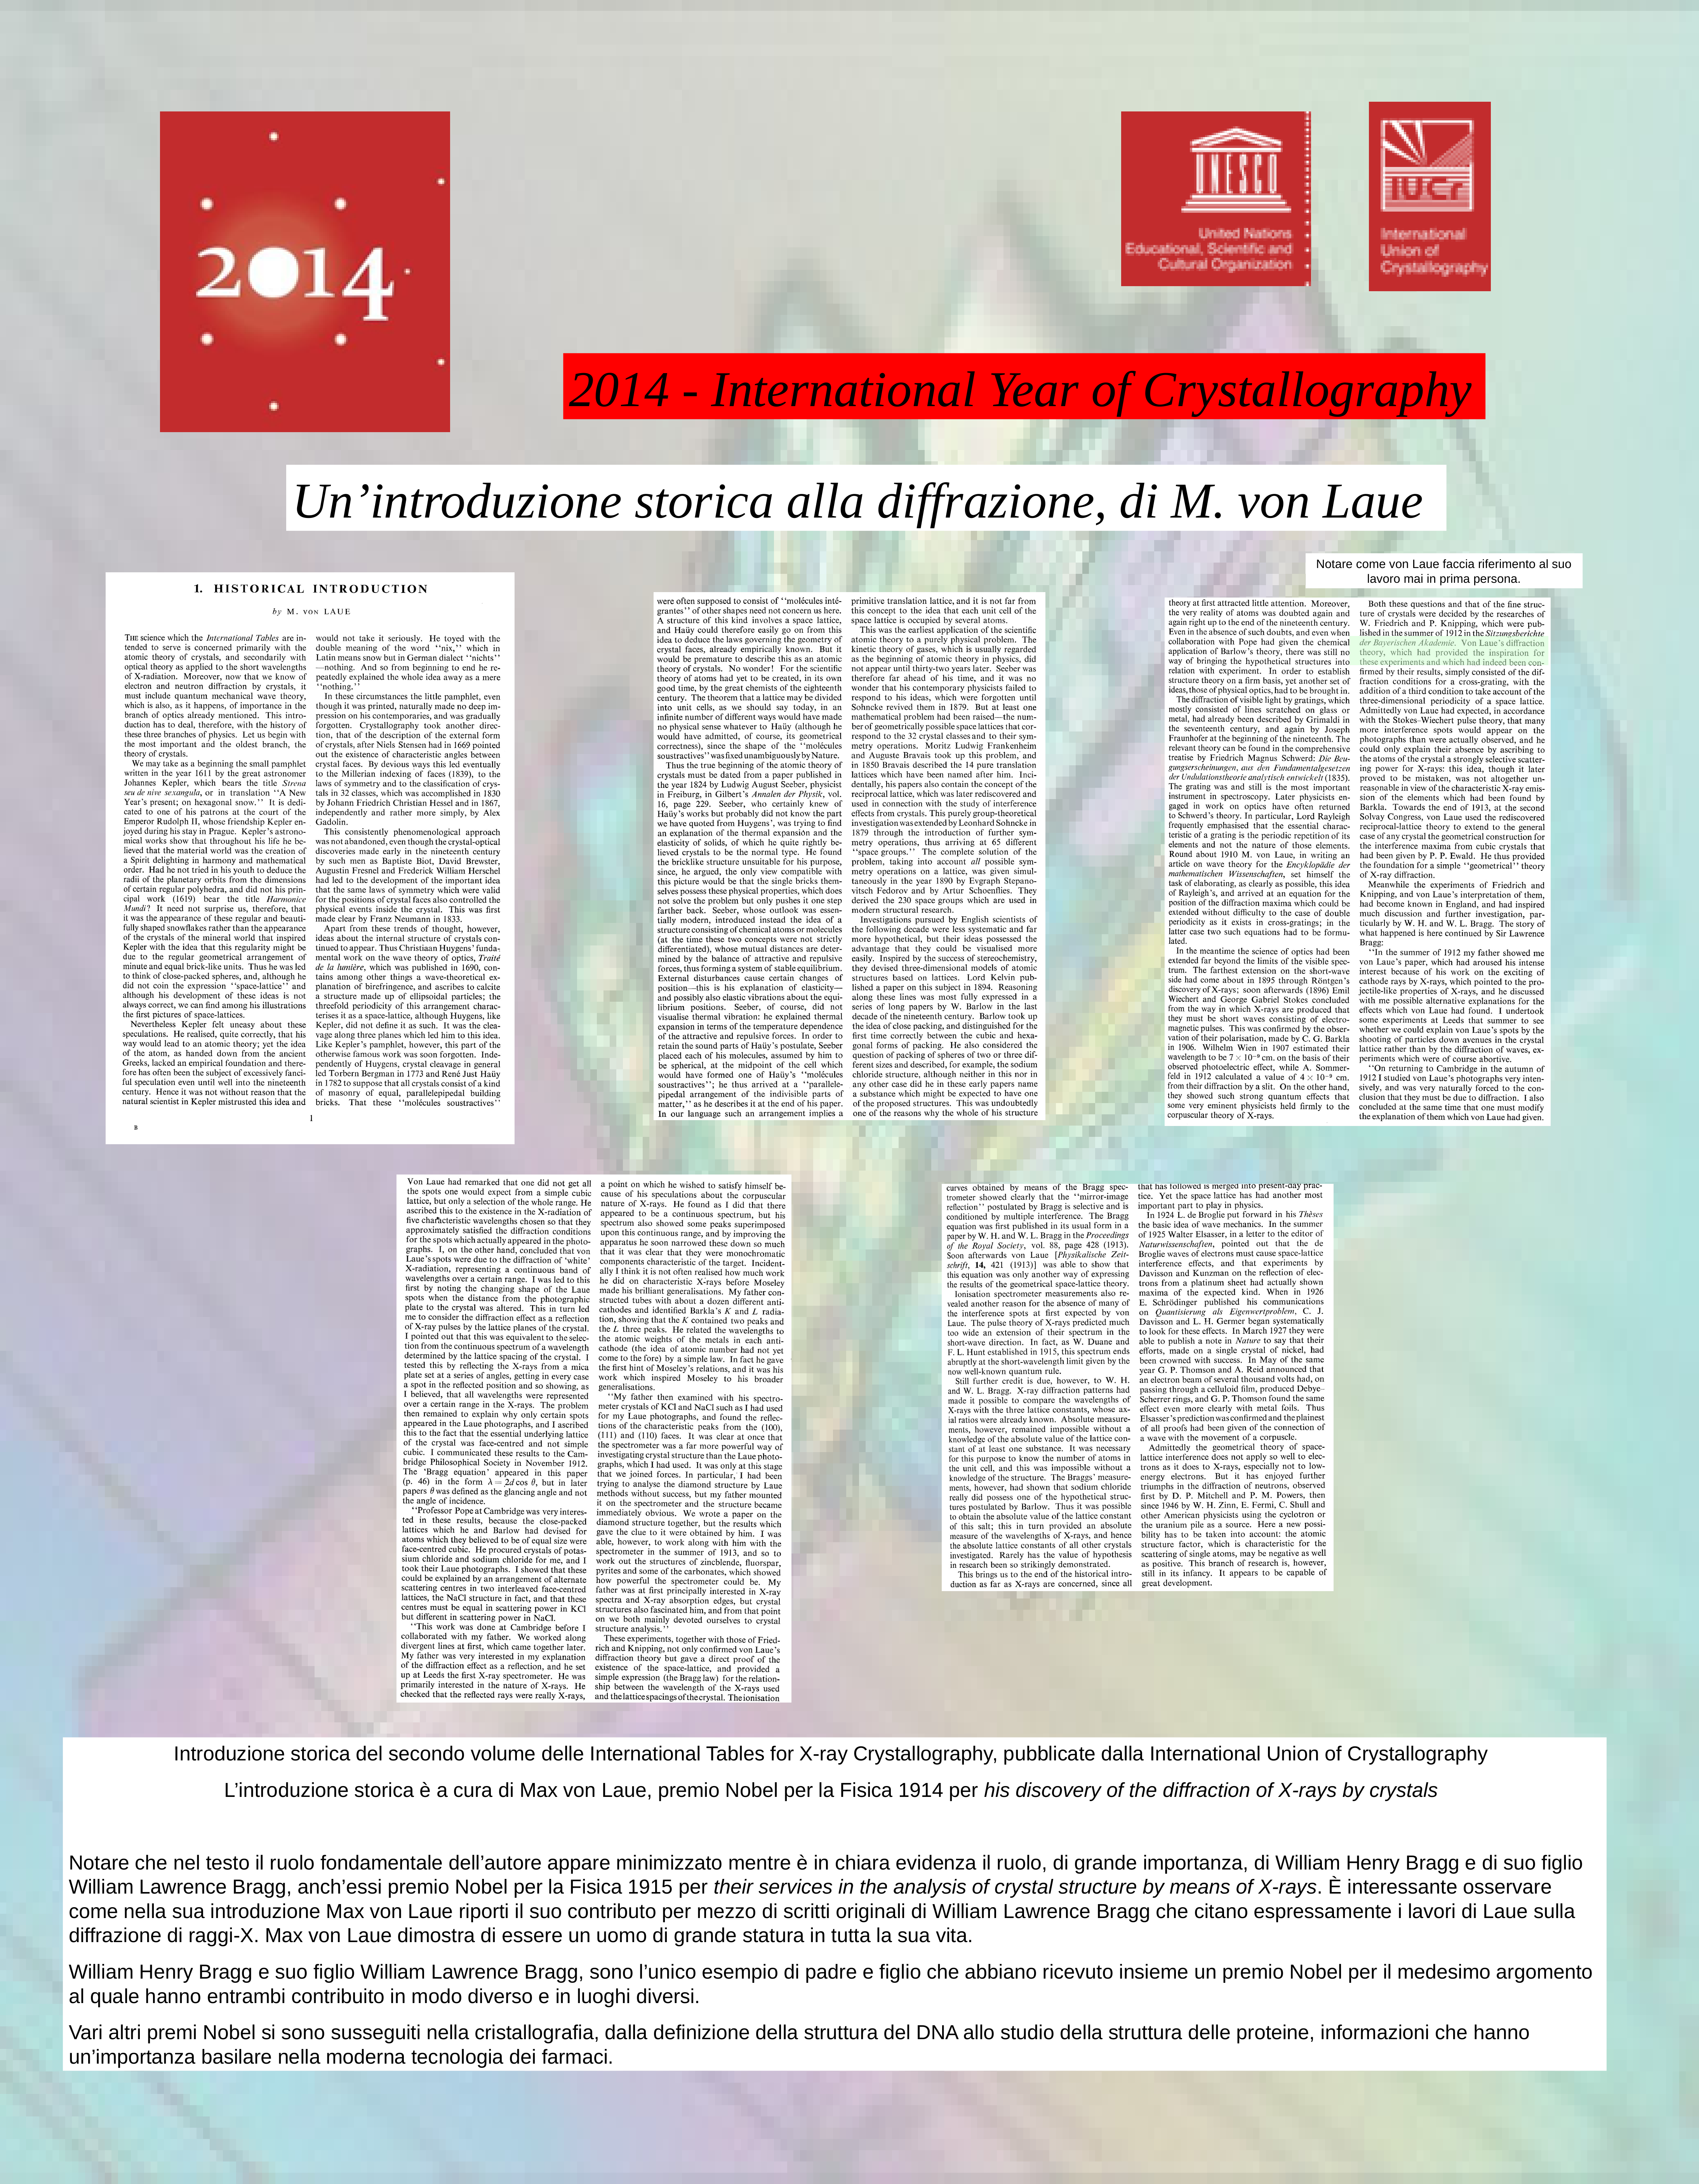

2014 - International Year of Crystallography
Un’introduzione storica alla diffrazione, di M. von Laue
Notare come von Laue faccia riferimento al suo lavoro mai in prima persona.
Introduzione storica del secondo volume delle International Tables for X-ray Crystallography, pubblicate dalla International Union of Crystallography
L’introduzione storica è a cura di Max von Laue, premio Nobel per la Fisica 1914 per his discovery of the diffraction of X-rays by crystals
Notare che nel testo il ruolo fondamentale dell’autore appare minimizzato mentre è in chiara evidenza il ruolo, di grande importanza, di William Henry Bragg e di suo figlio William Lawrence Bragg, anch’essi premio Nobel per la Fisica 1915 per their services in the analysis of crystal structure by means of X-rays. È interessante osservare come nella sua introduzione Max von Laue riporti il suo contributo per mezzo di scritti originali di William Lawrence Bragg che citano espressamente i lavori di Laue sulla diffrazione di raggi-X. Max von Laue dimostra di essere un uomo di grande statura in tutta la sua vita.
William Henry Bragg e suo figlio William Lawrence Bragg, sono l’unico esempio di padre e figlio che abbiano ricevuto insieme un premio Nobel per il medesimo argomento al quale hanno entrambi contribuito in modo diverso e in luoghi diversi.
Vari altri premi Nobel si sono susseguiti nella cristallografia, dalla definizione della struttura del DNA allo studio della struttura delle proteine, informazioni che hanno un’importanza basilare nella moderna tecnologia dei farmaci.